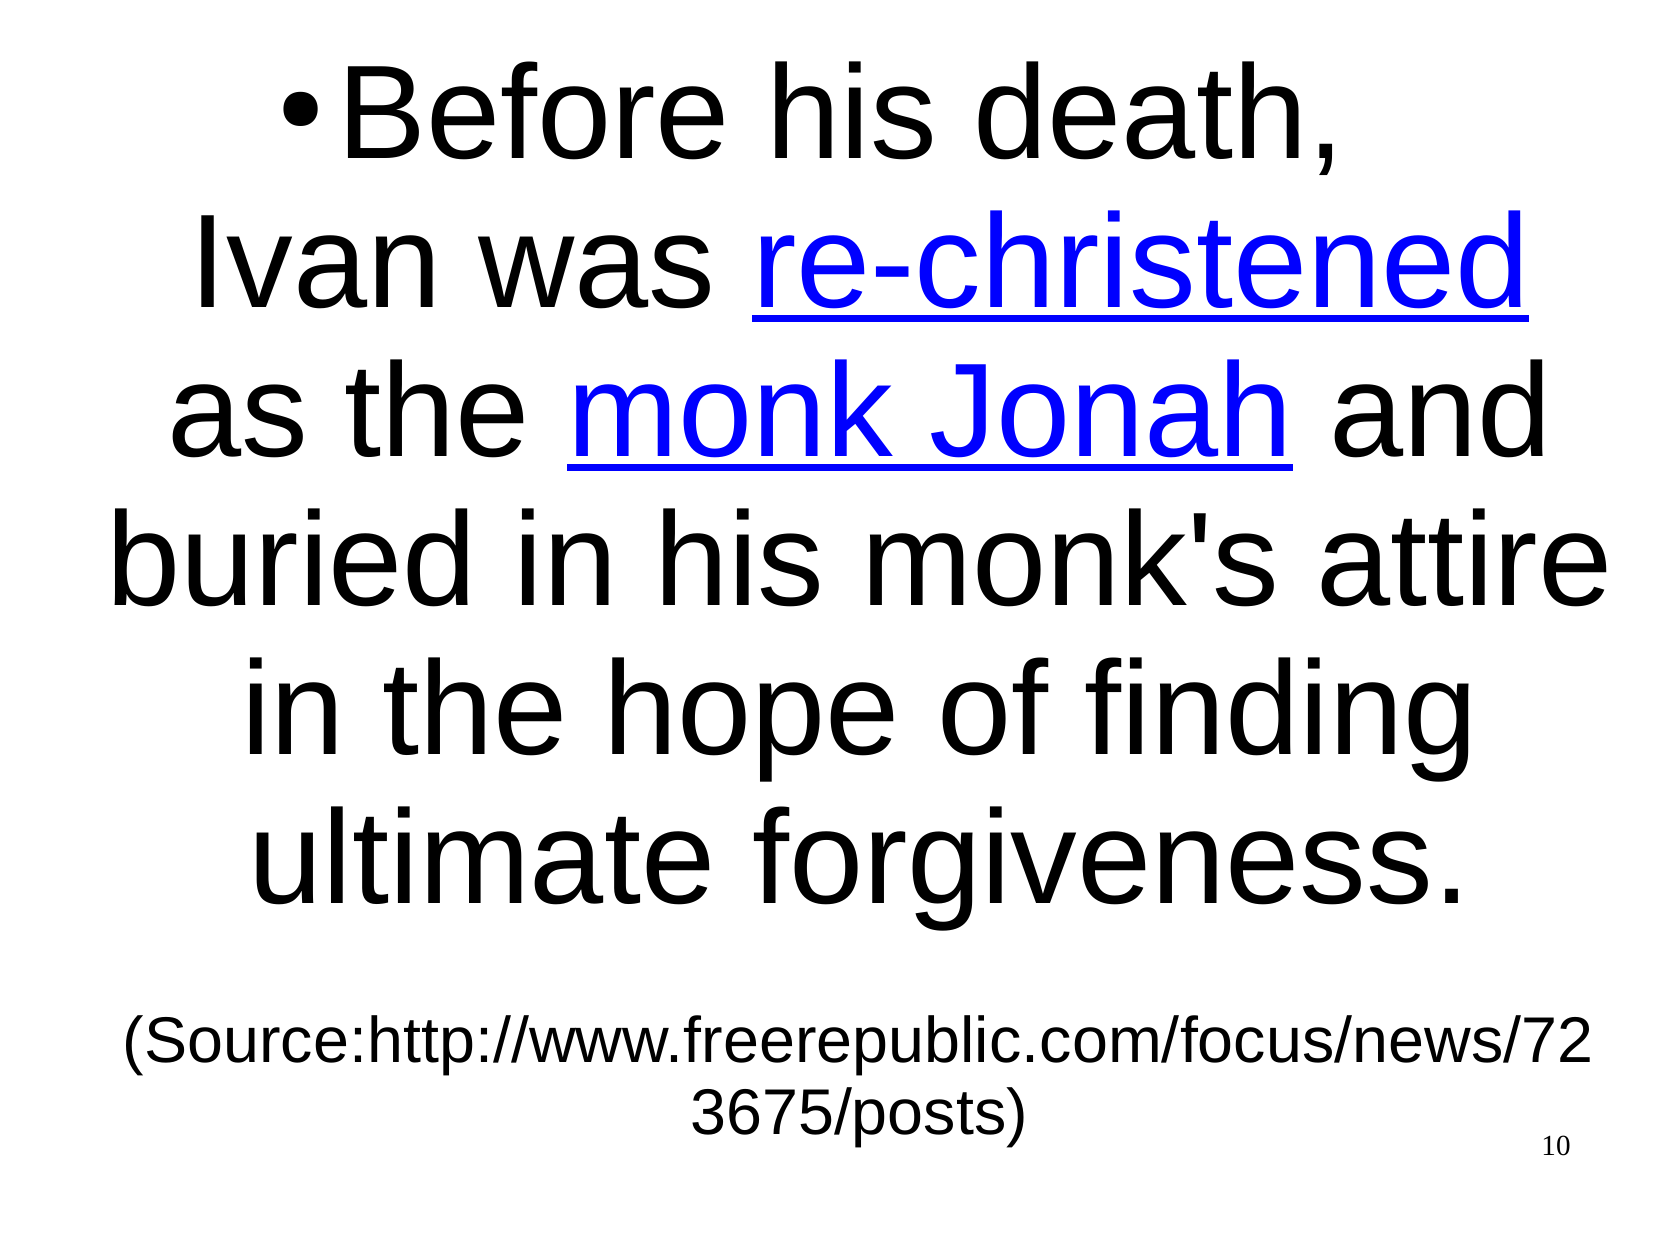

# Before his death, Ivan was re-christened as the monk Jonah and buried in his monk's attire in the hope of finding ultimate forgiveness. (Source:http://www.freerepublic.com/focus/news/723675/posts)
10